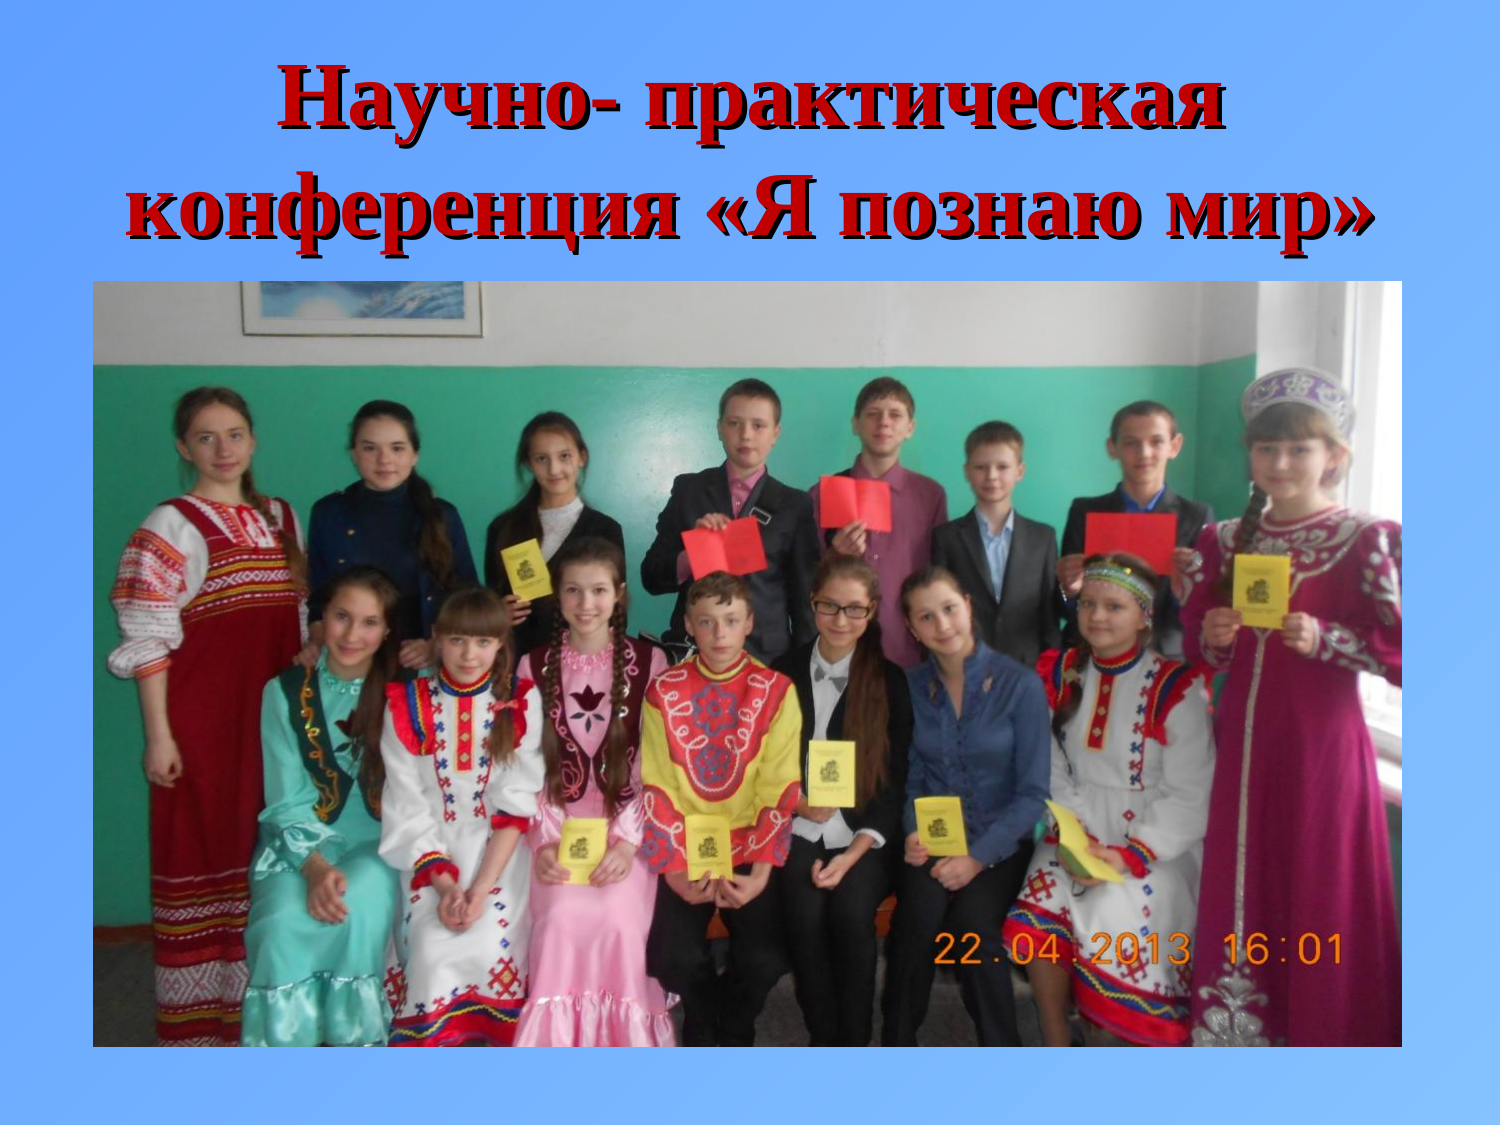

# Научно- практическая конференция «Я познаю мир»